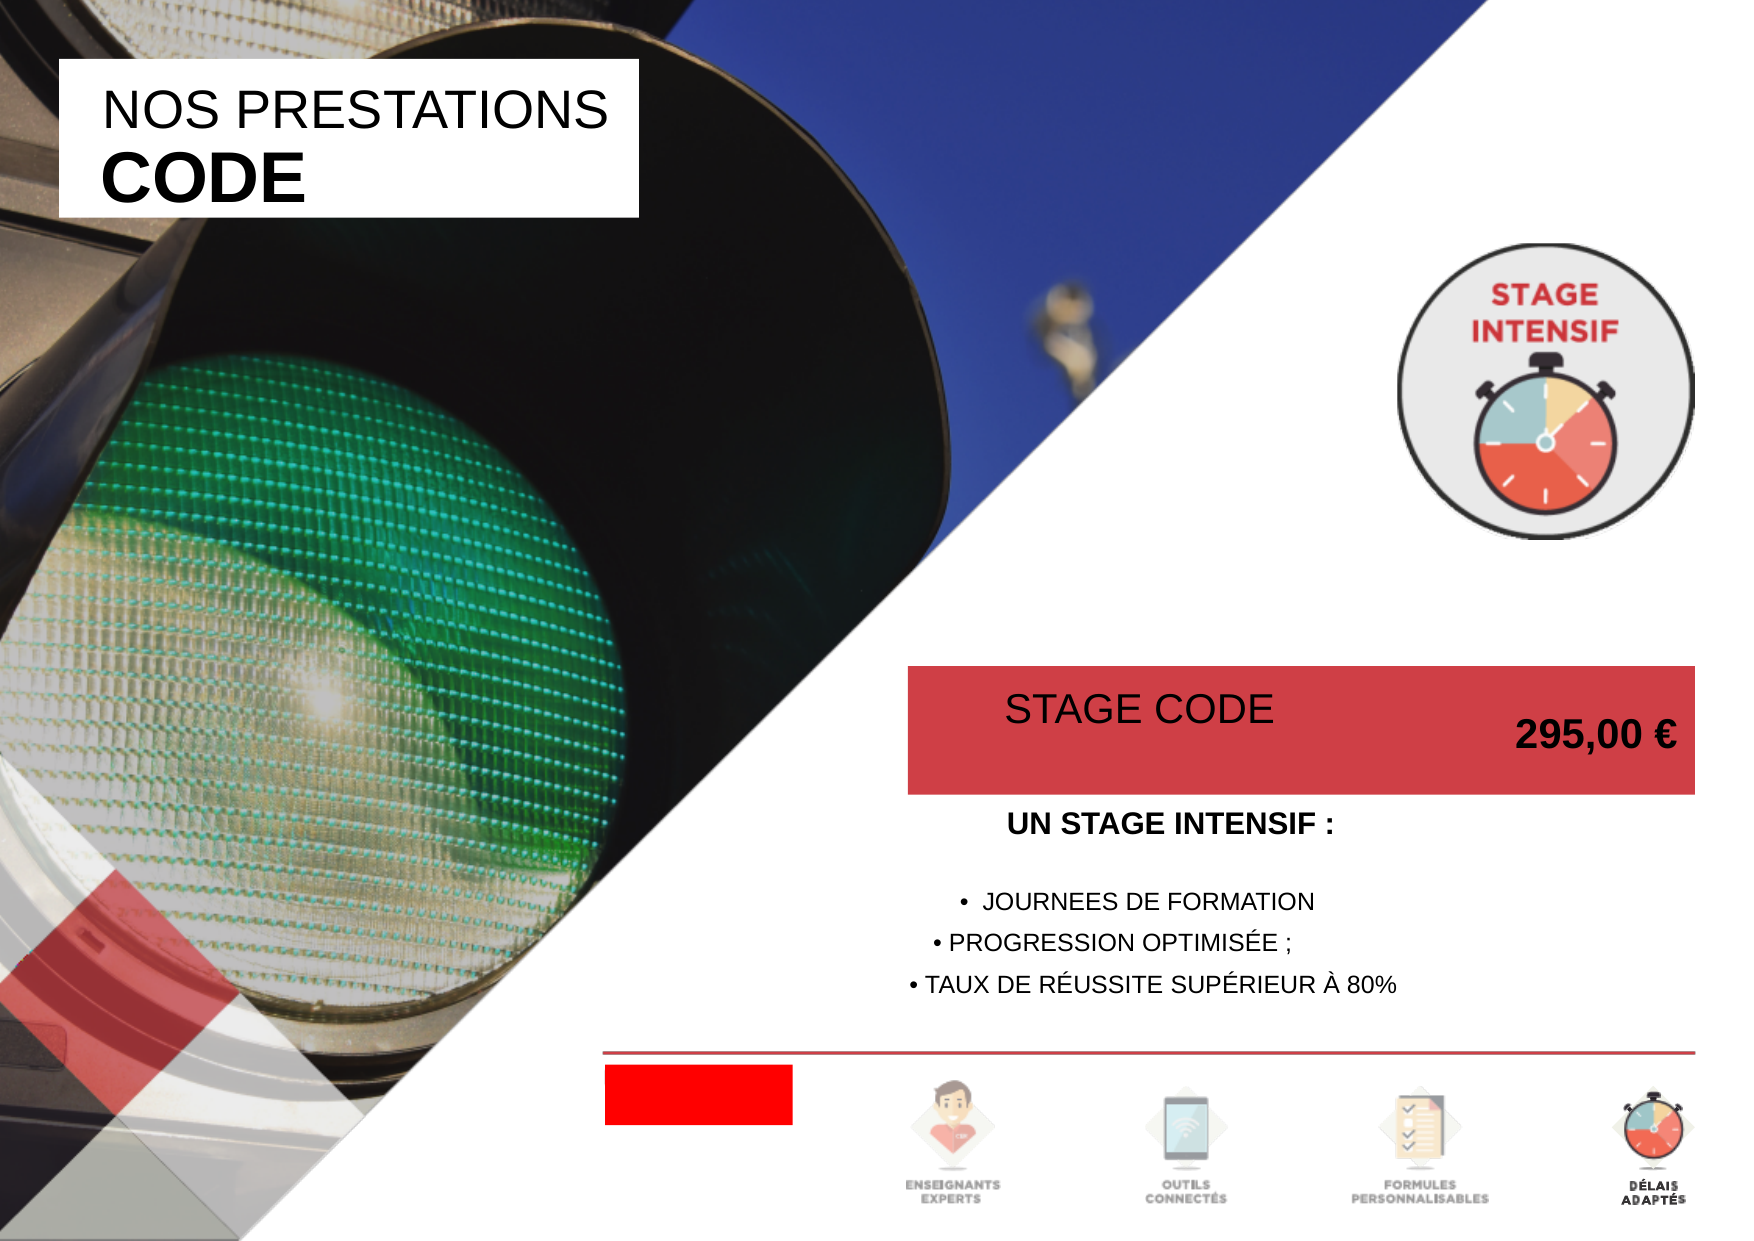

NOS PRESTATIONS
CODE
STAGE CODE
295,00 €
UN STAGE INTENSIF :
• JOURNEES DE FORMATION
• PROGRESSION OPTIMISÉE ;
• TAUX DE RÉUSSITE SUPÉRIEUR À 80%